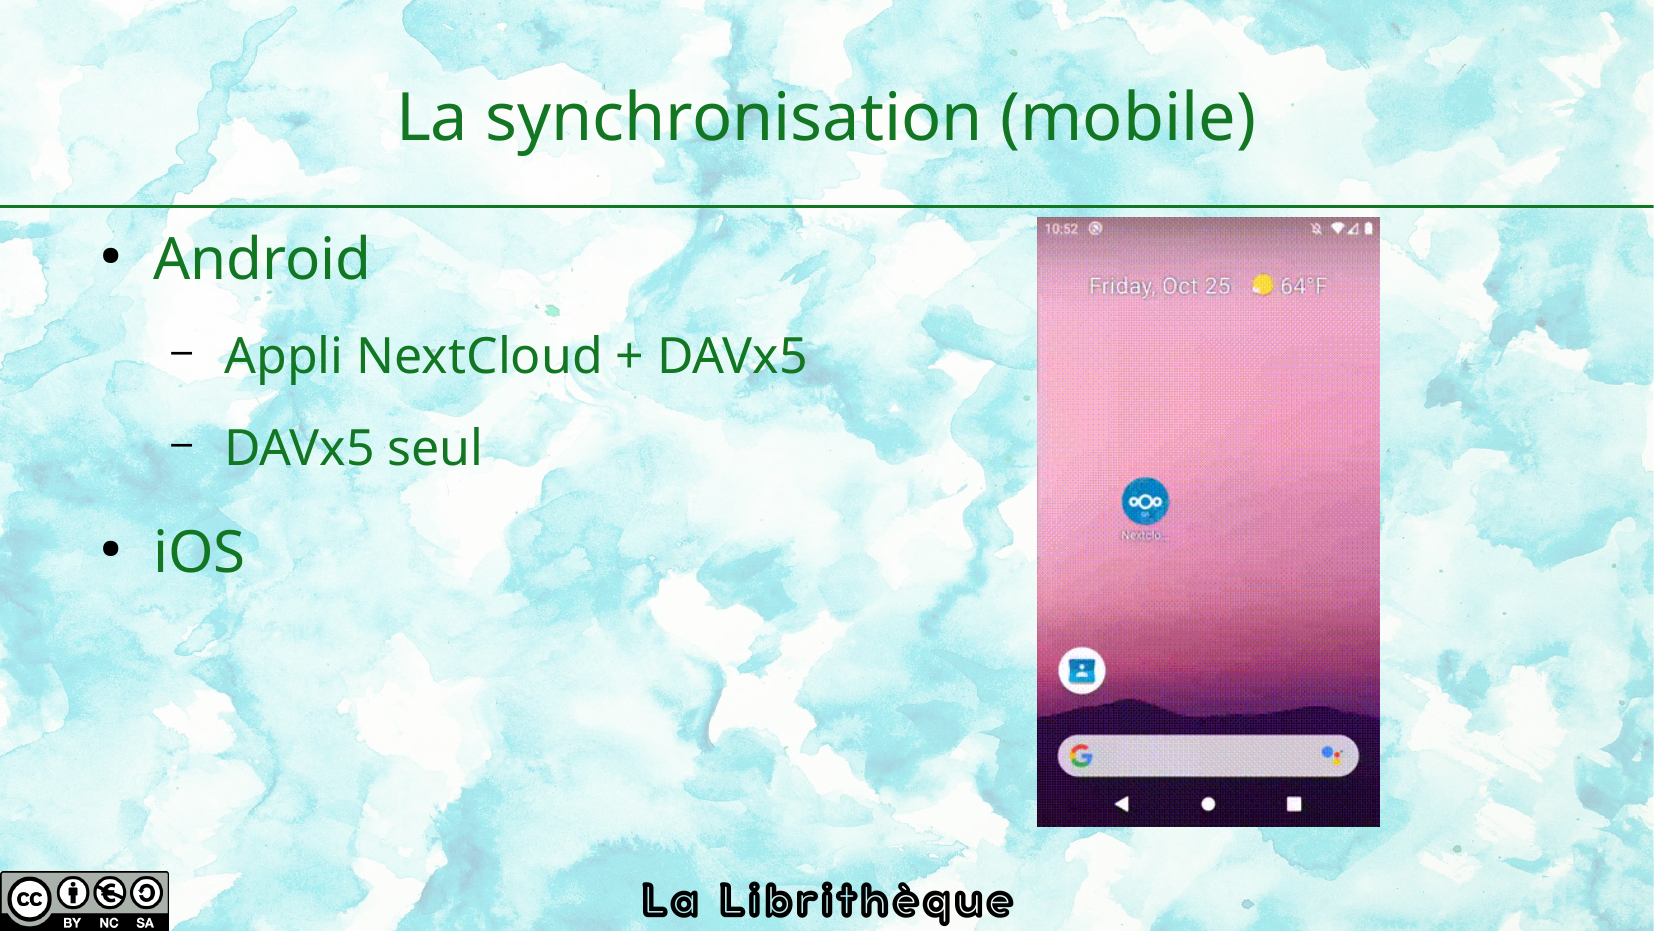

# La synchronisation (mobile)
Android
Appli NextCloud + DAVx5
DAVx5 seul
iOS